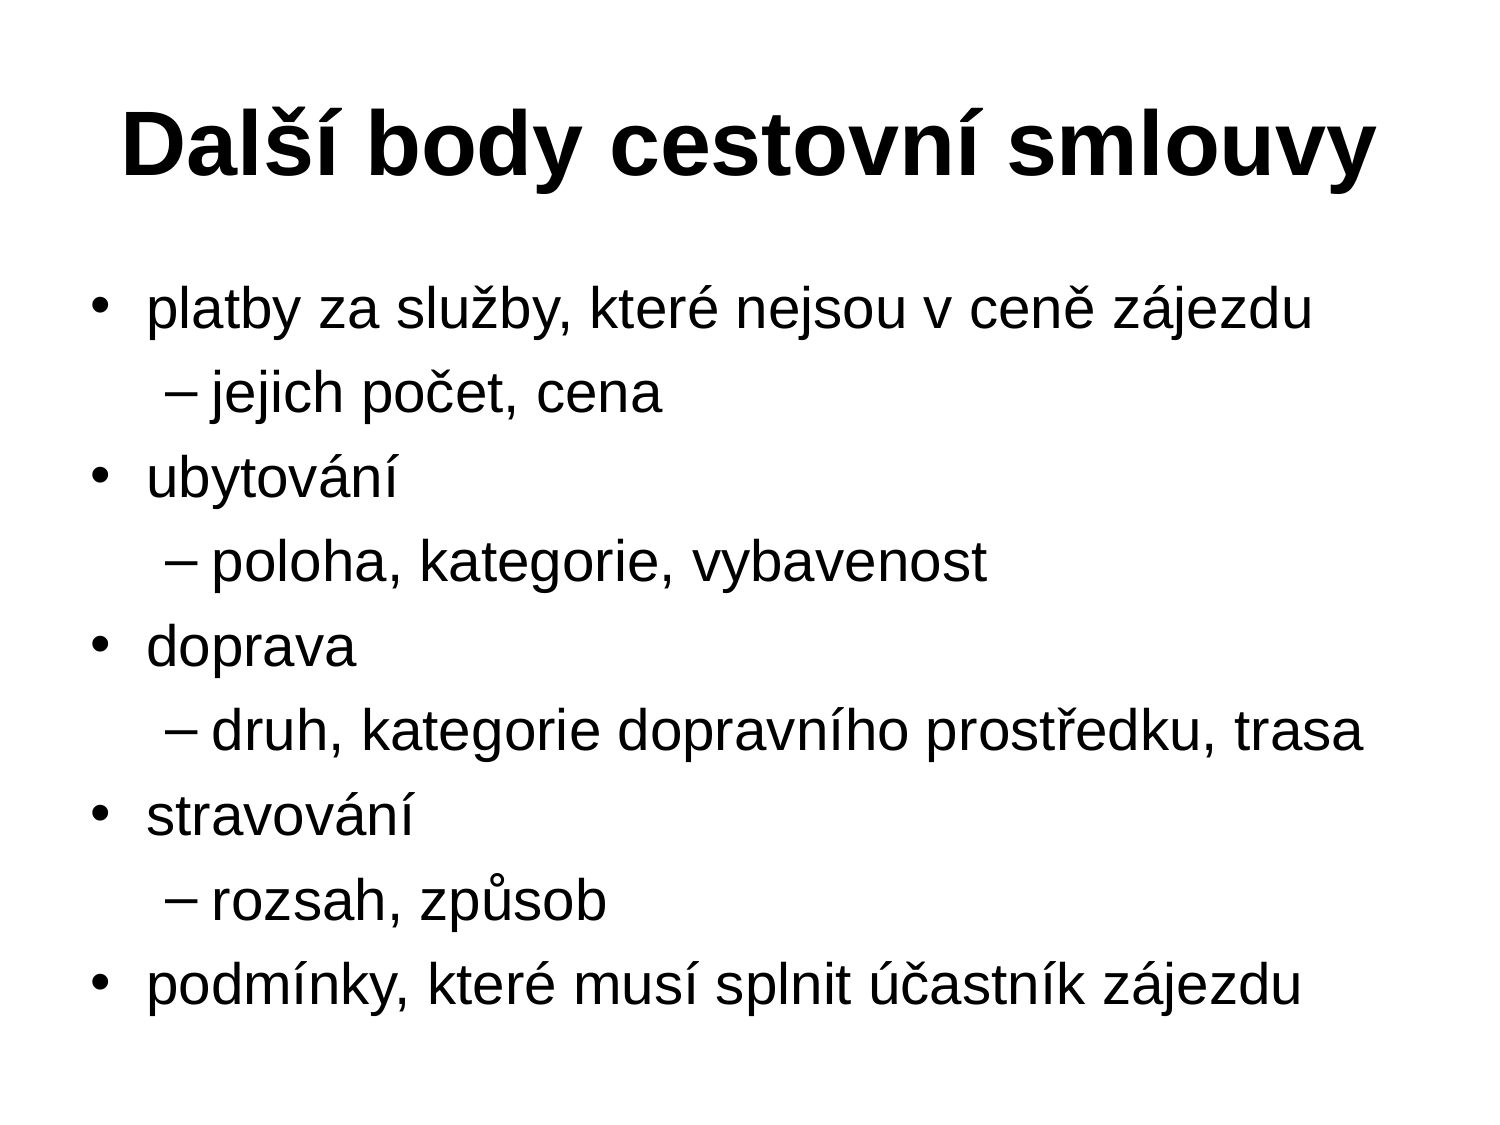

# Další body cestovní smlouvy
platby za služby, které nejsou v ceně zájezdu
jejich počet, cena
ubytování
poloha, kategorie, vybavenost
doprava
druh, kategorie dopravního prostředku, trasa
stravování
rozsah, způsob
podmínky, které musí splnit účastník zájezdu